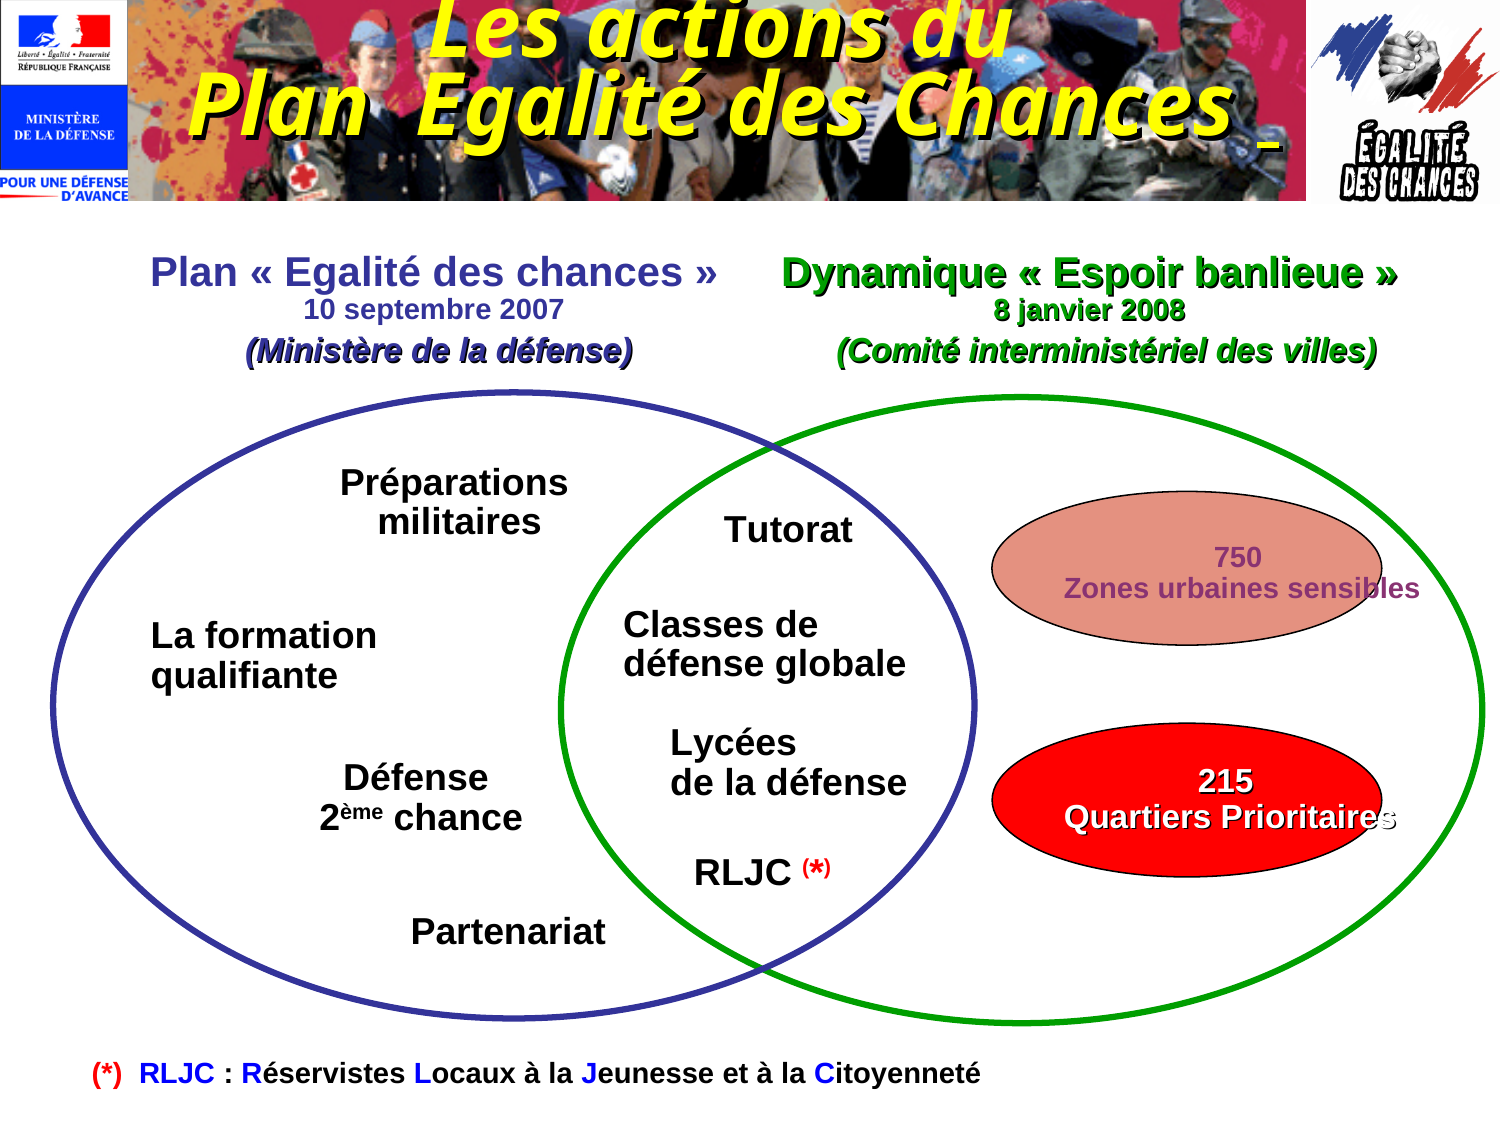

# Les actions du Plan  Egalité des Chances
Plan « Egalité des chances »
10 septembre 2007
(Ministère de la défense)
Dynamique « Espoir banlieue »
8 janvier 2008
(Comité interministériel des villes)
750
Zones urbaines sensibles
215
Quartiers Prioritaires
Préparations
militaires
Tutorat
Classes de
défense globale
La formation
qualifiante
Lycées
de la défense
Défense
2ème chance
RLJC (*)
Partenariat
(*) RLJC : Réservistes Locaux à la Jeunesse et à la Citoyenneté